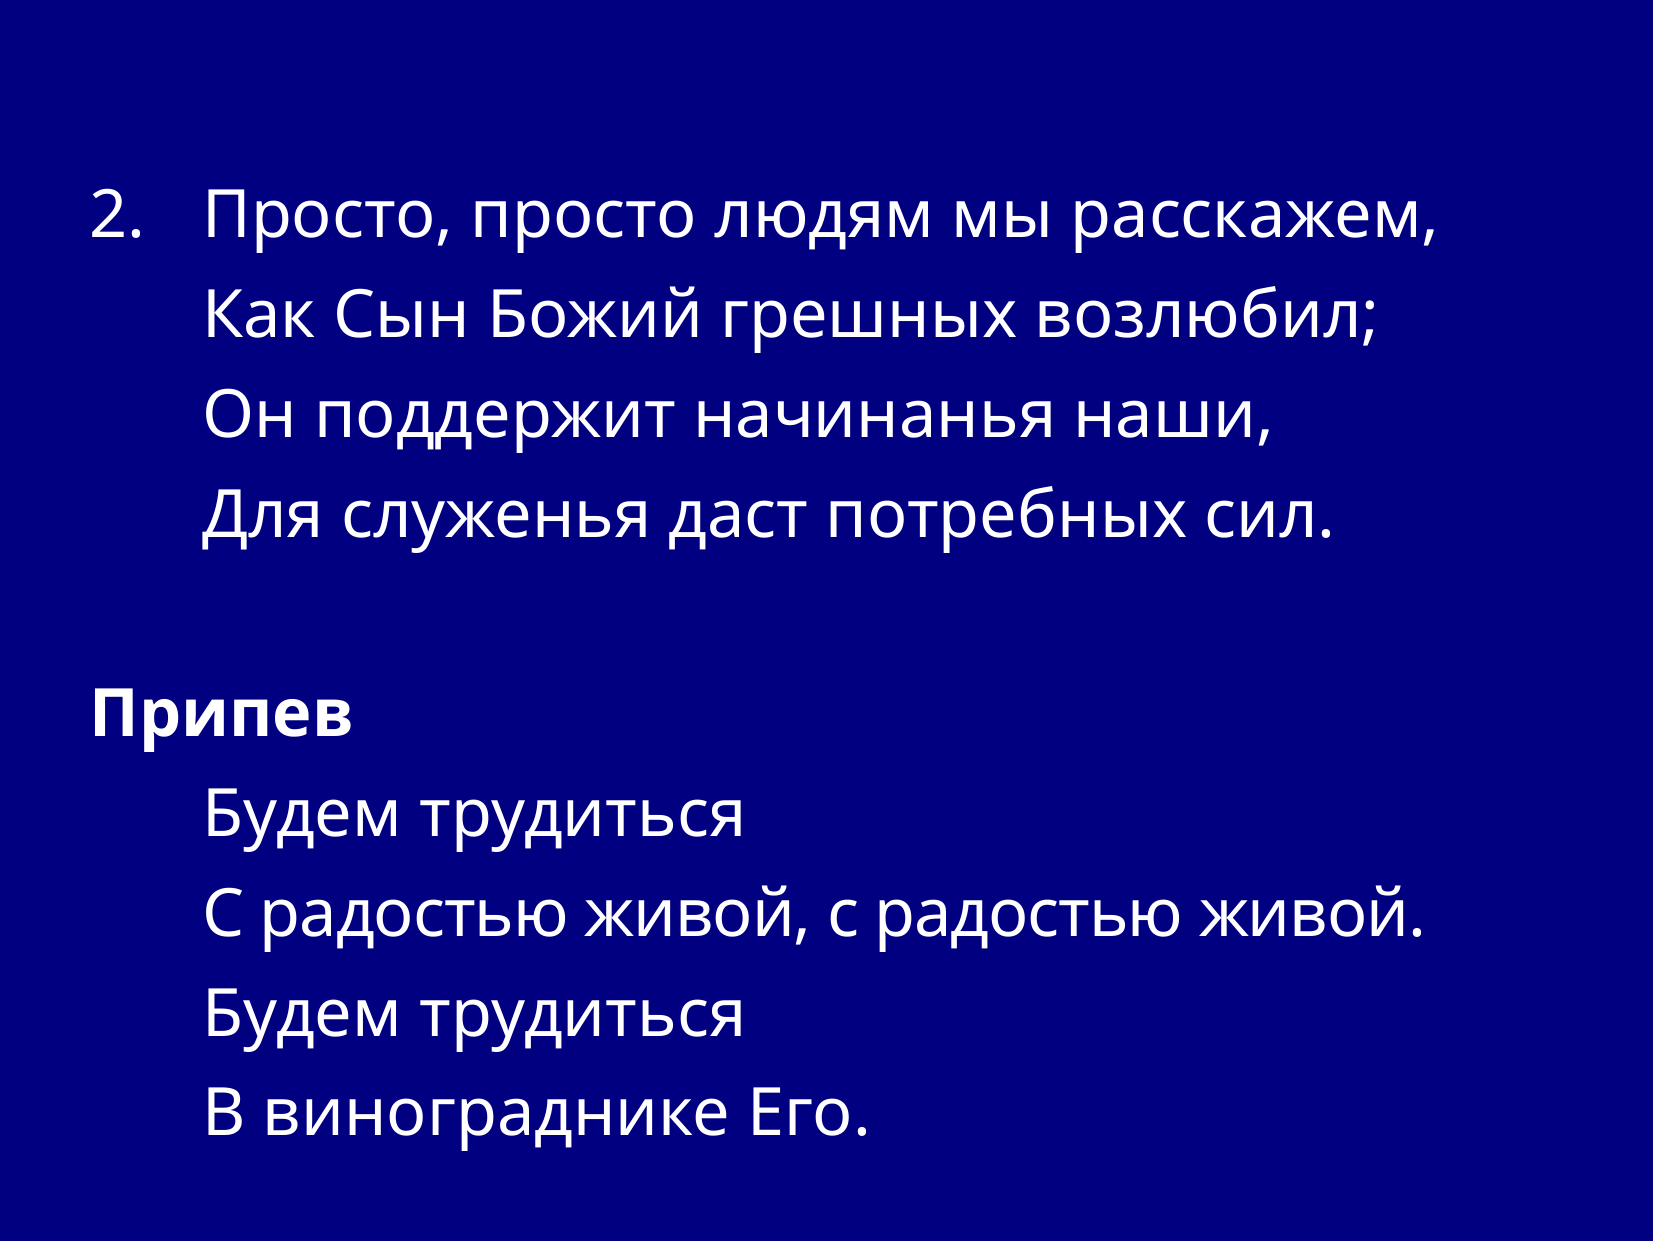

2.	Просто, просто людям мы расскажем,
	Как Сын Божий грешных возлюбил;
	Он поддержит начинанья наши,
	Для служенья даст потребных сил.
Припев
	Будем трудиться
	С радостью живой, с радостью живой.
	Будем трудиться
	В винограднике Его.